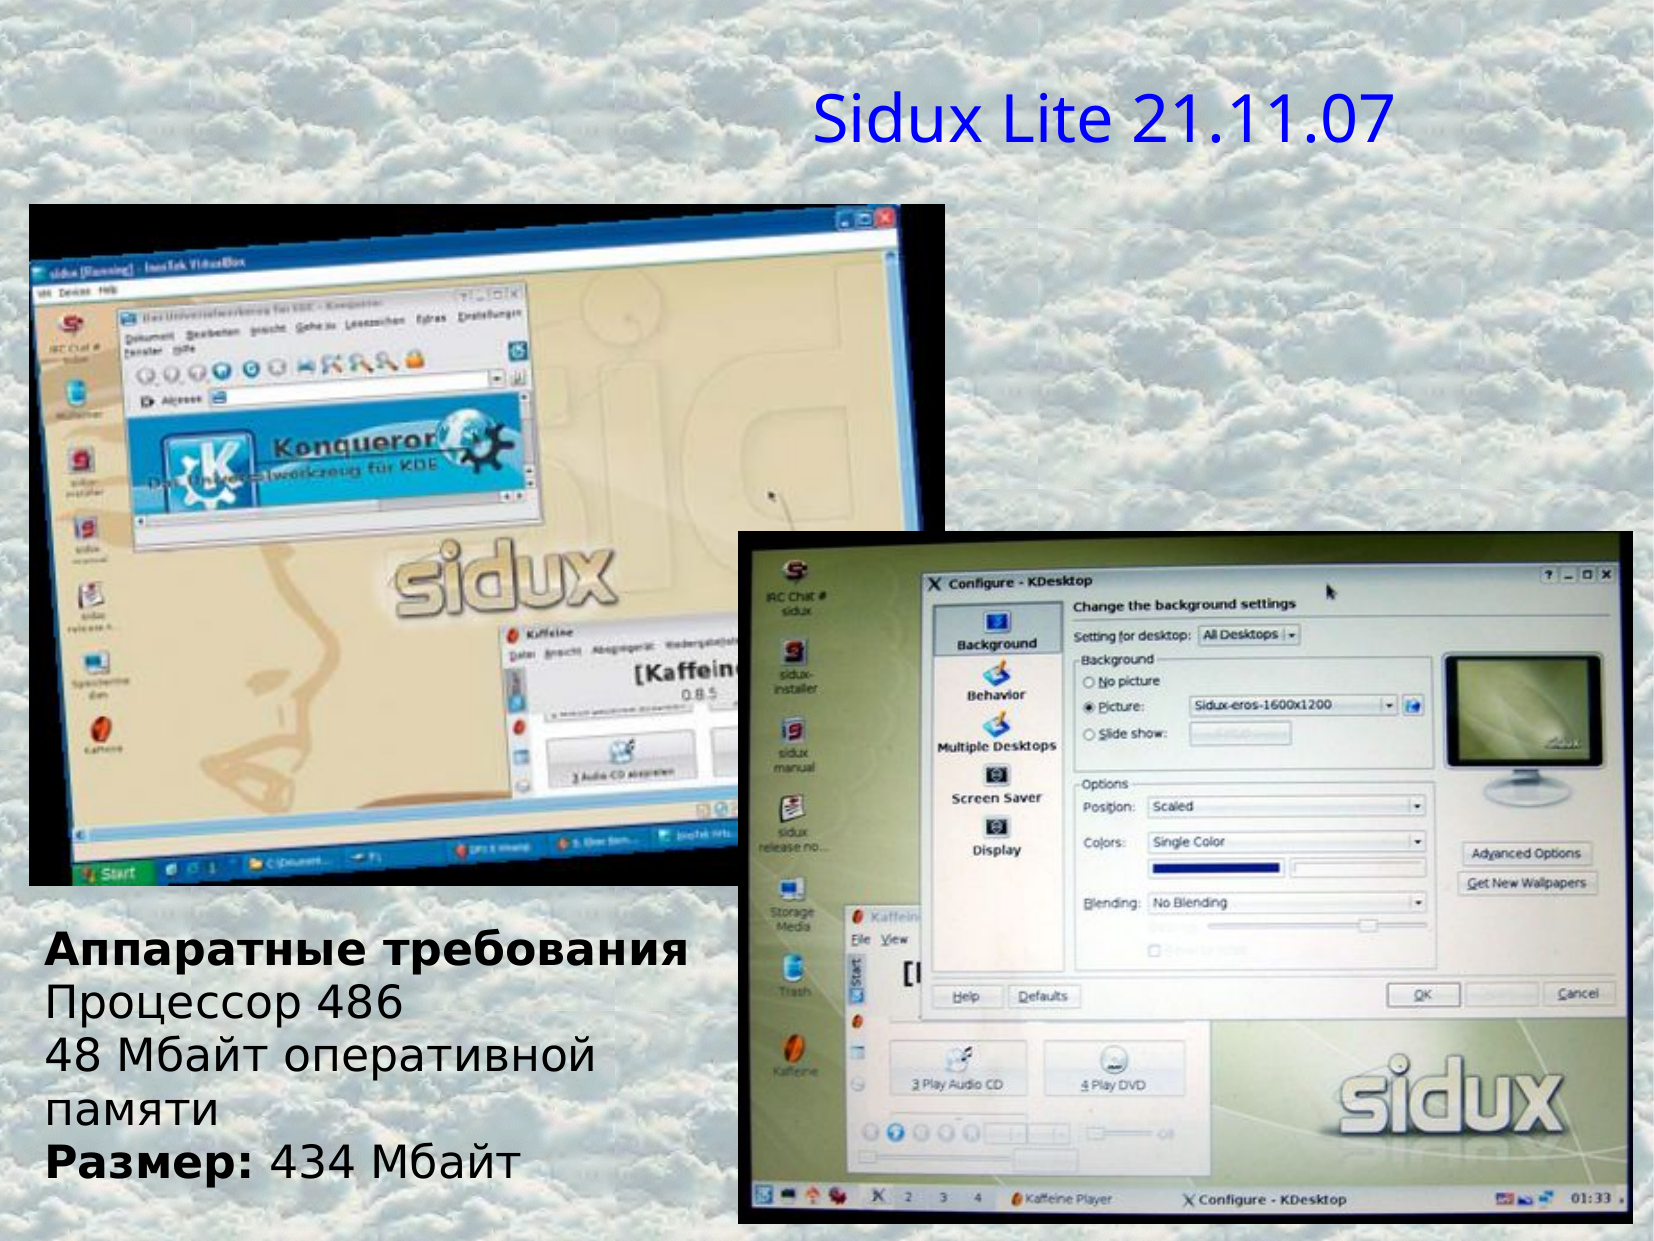

Sidux Lite 21.11.07
Аппаратные требования
Процессор 486
48 Мбайт оперативной
памяти
Размер: 434 Мбайт